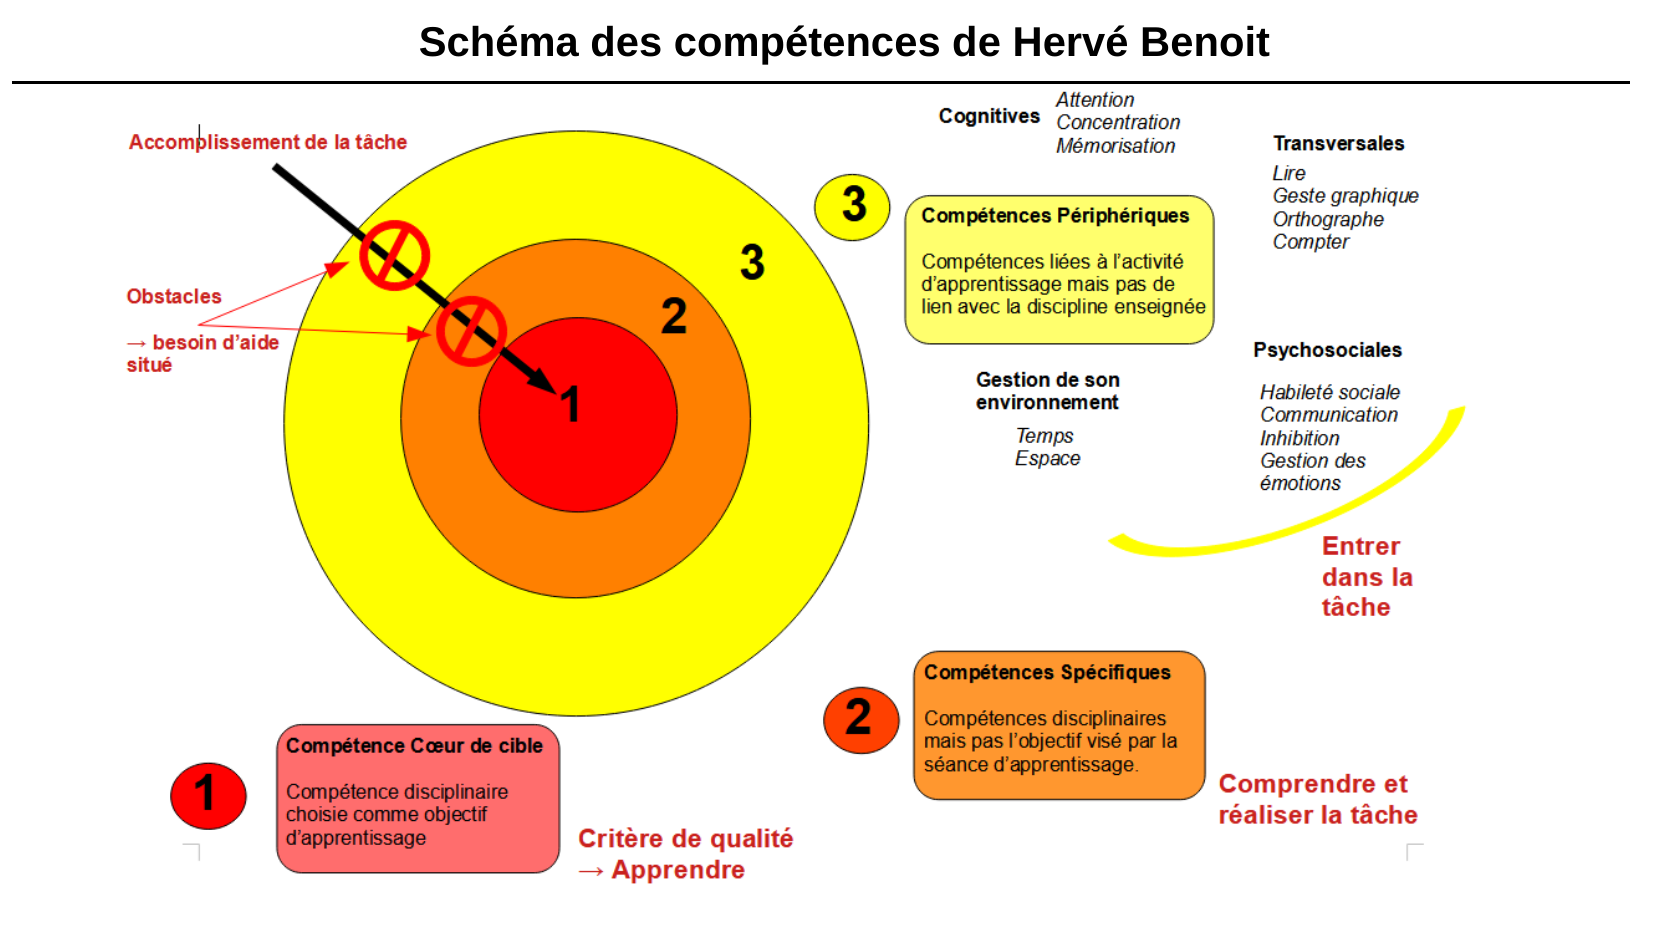

Schéma des compétences de Hervé Benoit
Temps 4